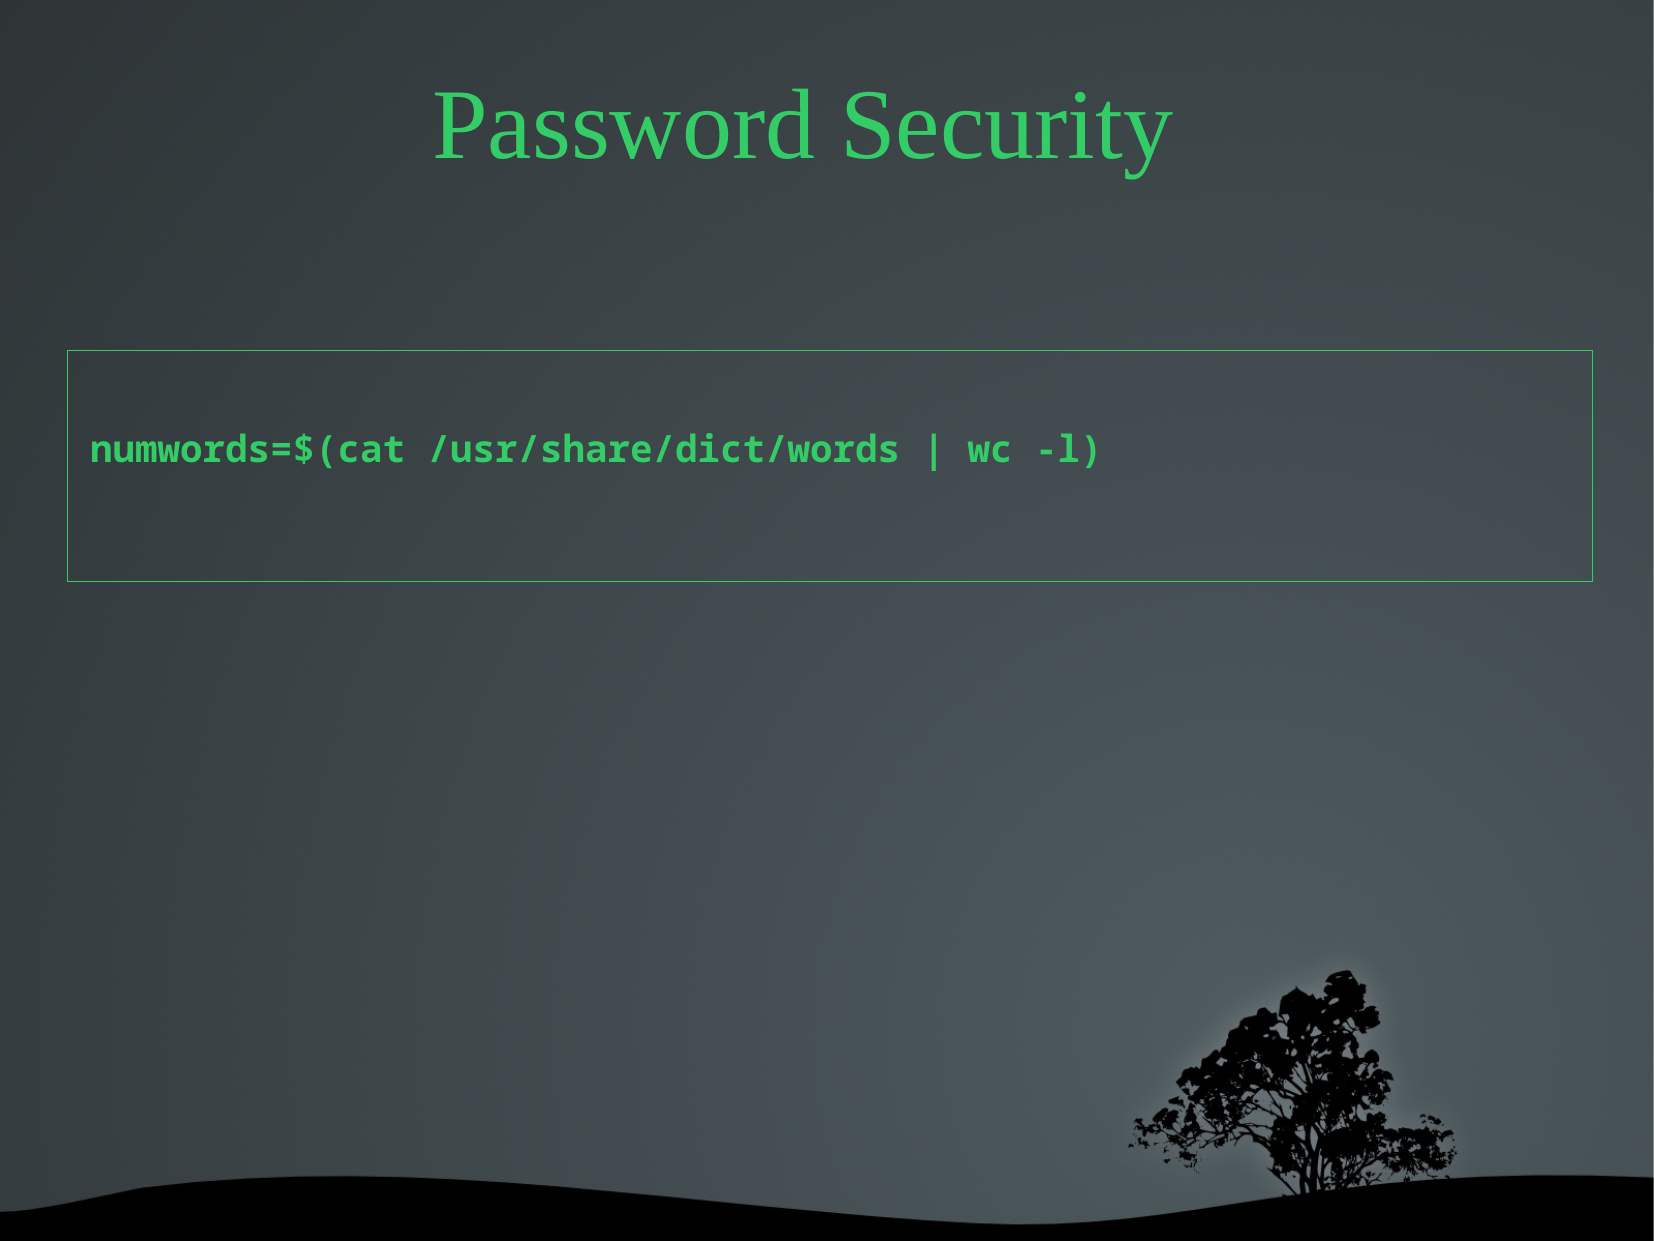

Password Security
numwords=$(cat /usr/share/dict/words | wc -l)